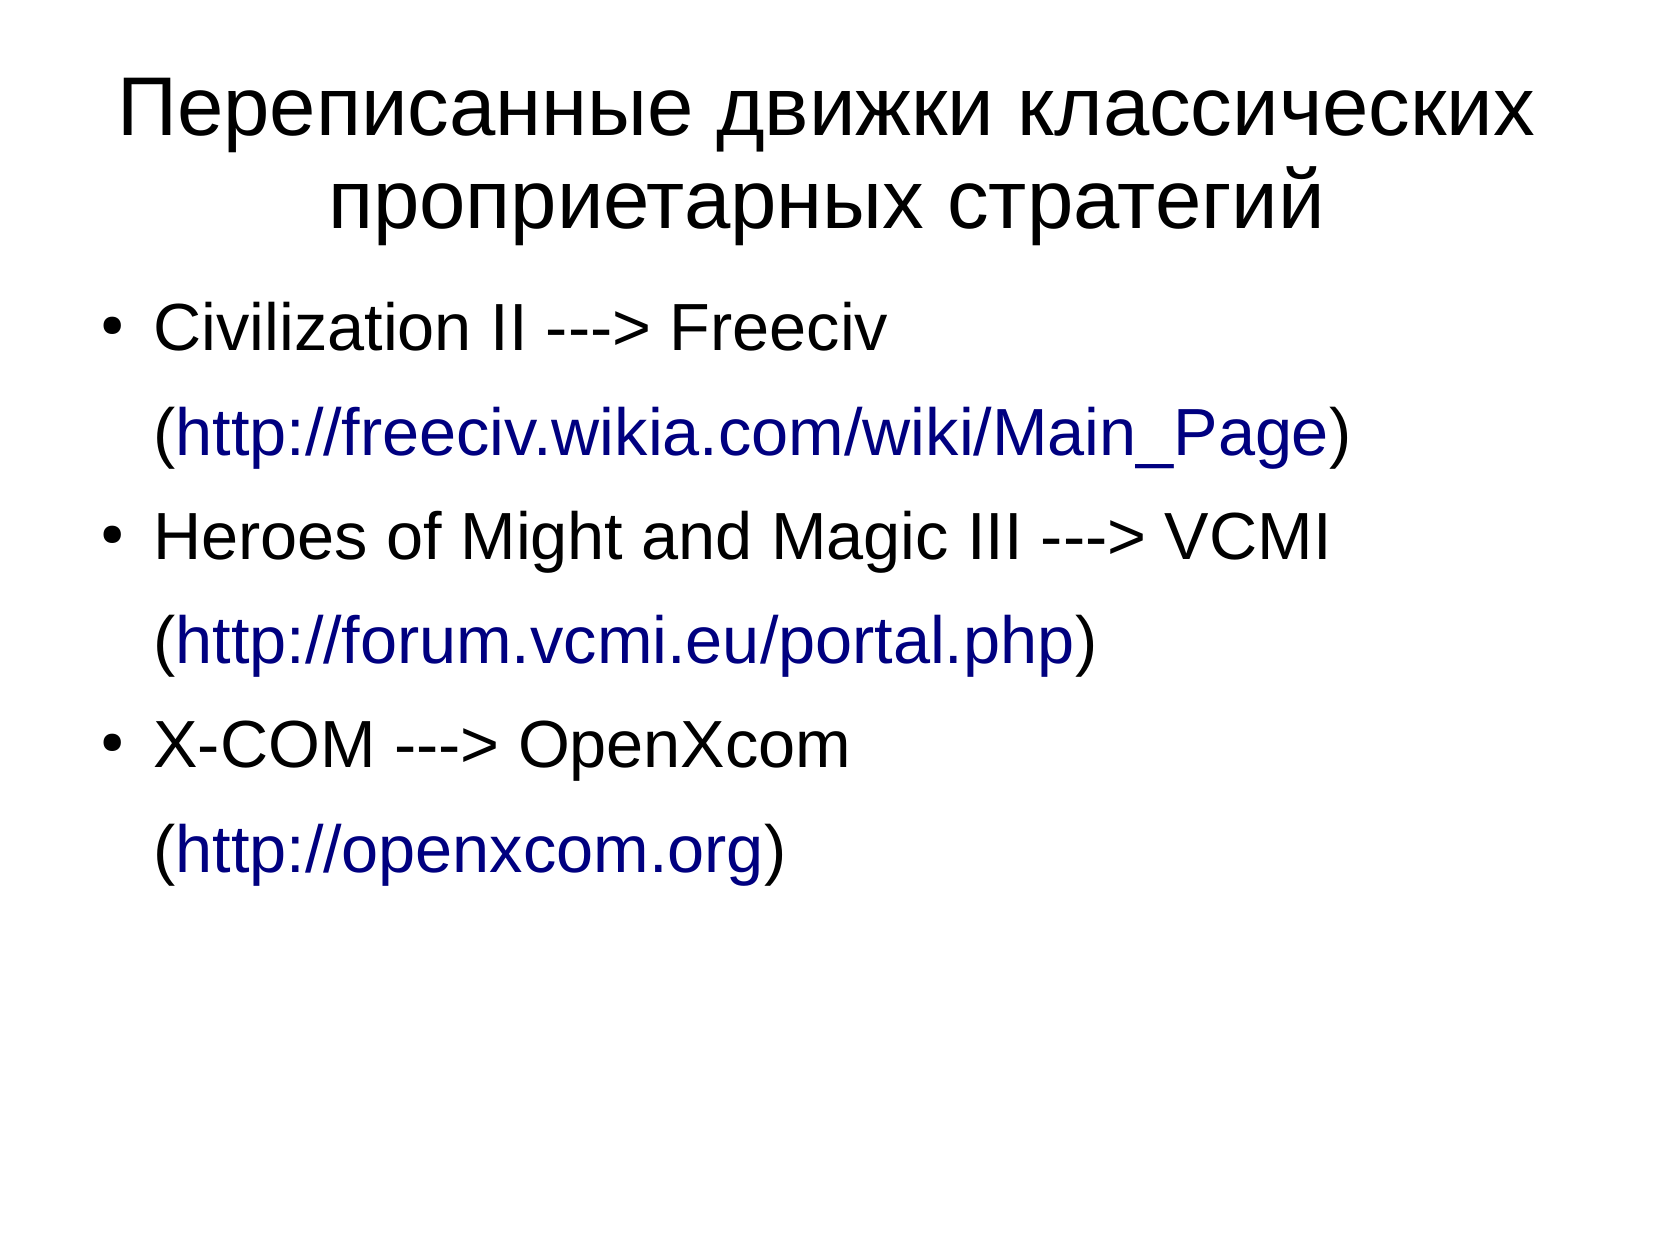

# Переписанные движки классических проприетарных стратегий
Civilization II ---> Freeciv
(http://freeciv.wikia.com/wiki/Main_Page)
Heroes of Might and Magic III ---> VCMI
(http://forum.vcmi.eu/portal.php)
X-COM ---> OpenXcom
(http://openxcom.org)